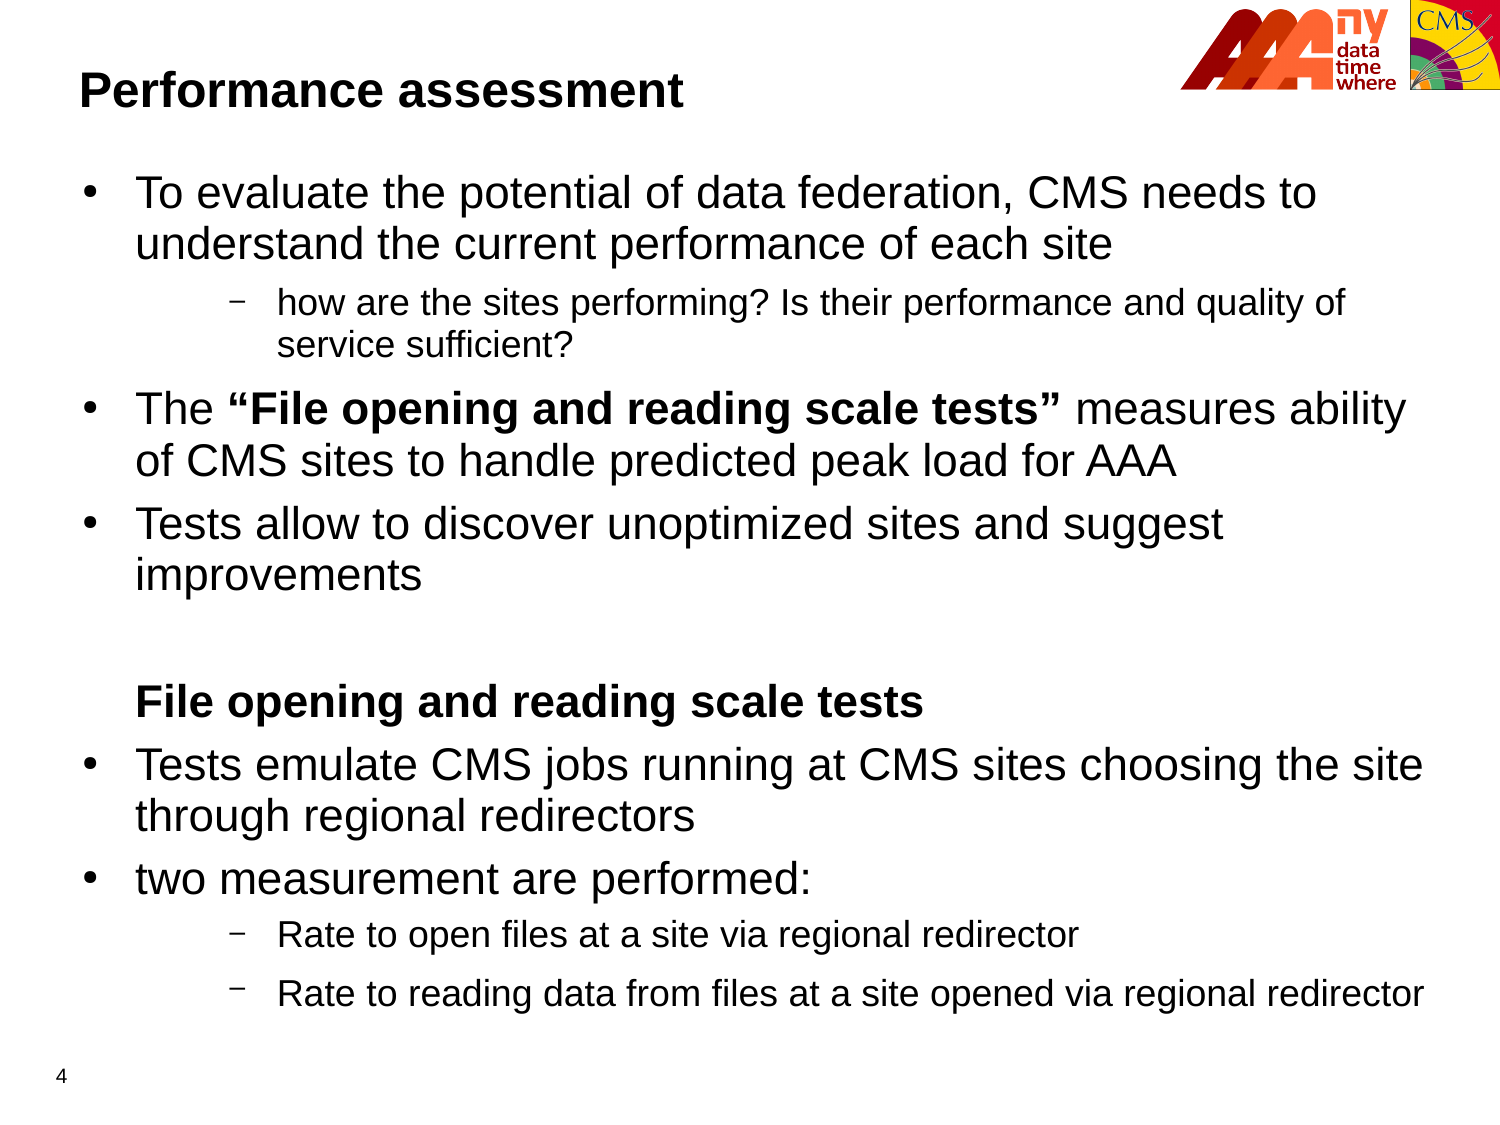

# Performance assessment
To evaluate the potential of data federation, CMS needs to understand the current performance of each site
how are the sites performing? Is their performance and quality of service sufficient?
The “File opening and reading scale tests” measures ability of CMS sites to handle predicted peak load for AAA
Tests allow to discover unoptimized sites and suggest improvements
File opening and reading scale tests
Tests emulate CMS jobs running at CMS sites choosing the site through regional redirectors
two measurement are performed:
Rate to open files at a site via regional redirector
Rate to reading data from files at a site opened via regional redirector